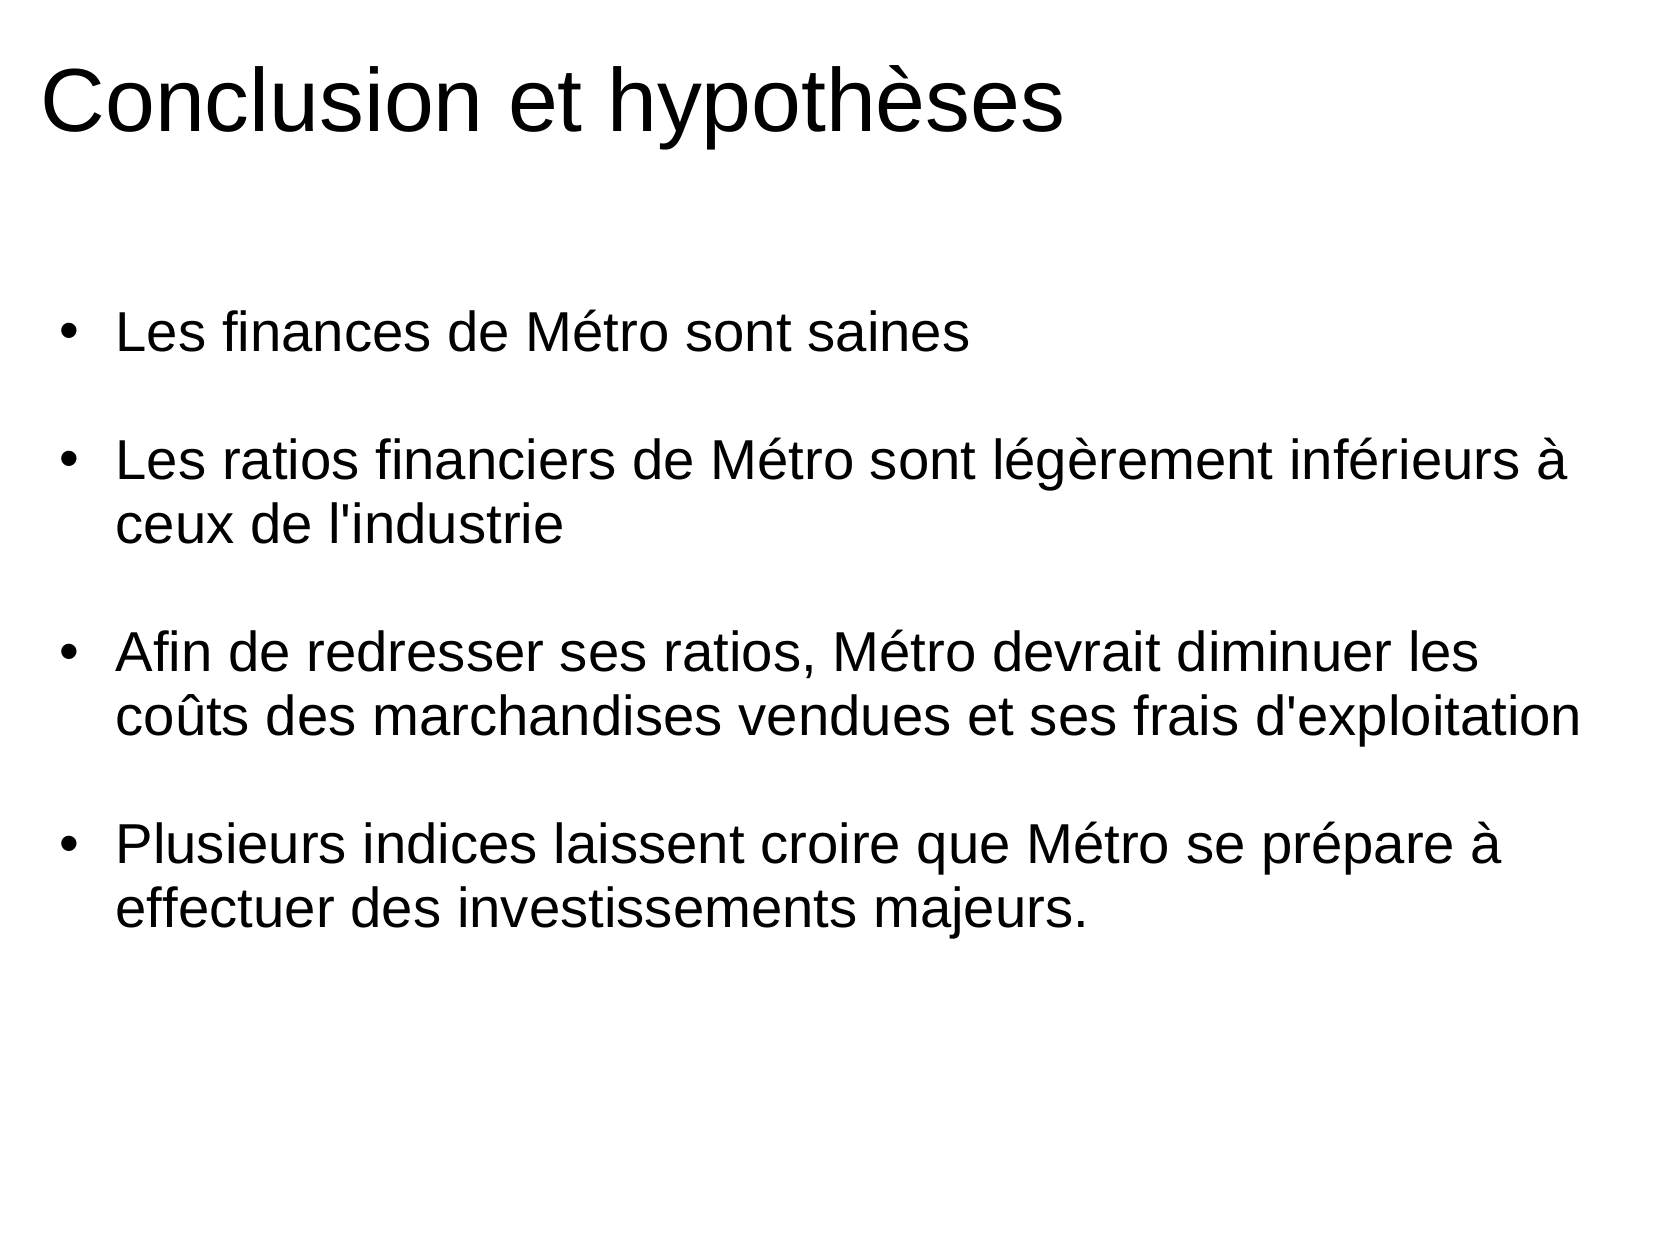

# Conclusion et hypothèses
Les finances de Métro sont saines
Les ratios financiers de Métro sont légèrement inférieurs à ceux de l'industrie
Afin de redresser ses ratios, Métro devrait diminuer les coûts des marchandises vendues et ses frais d'exploitation
Plusieurs indices laissent croire que Métro se prépare à effectuer des investissements majeurs.